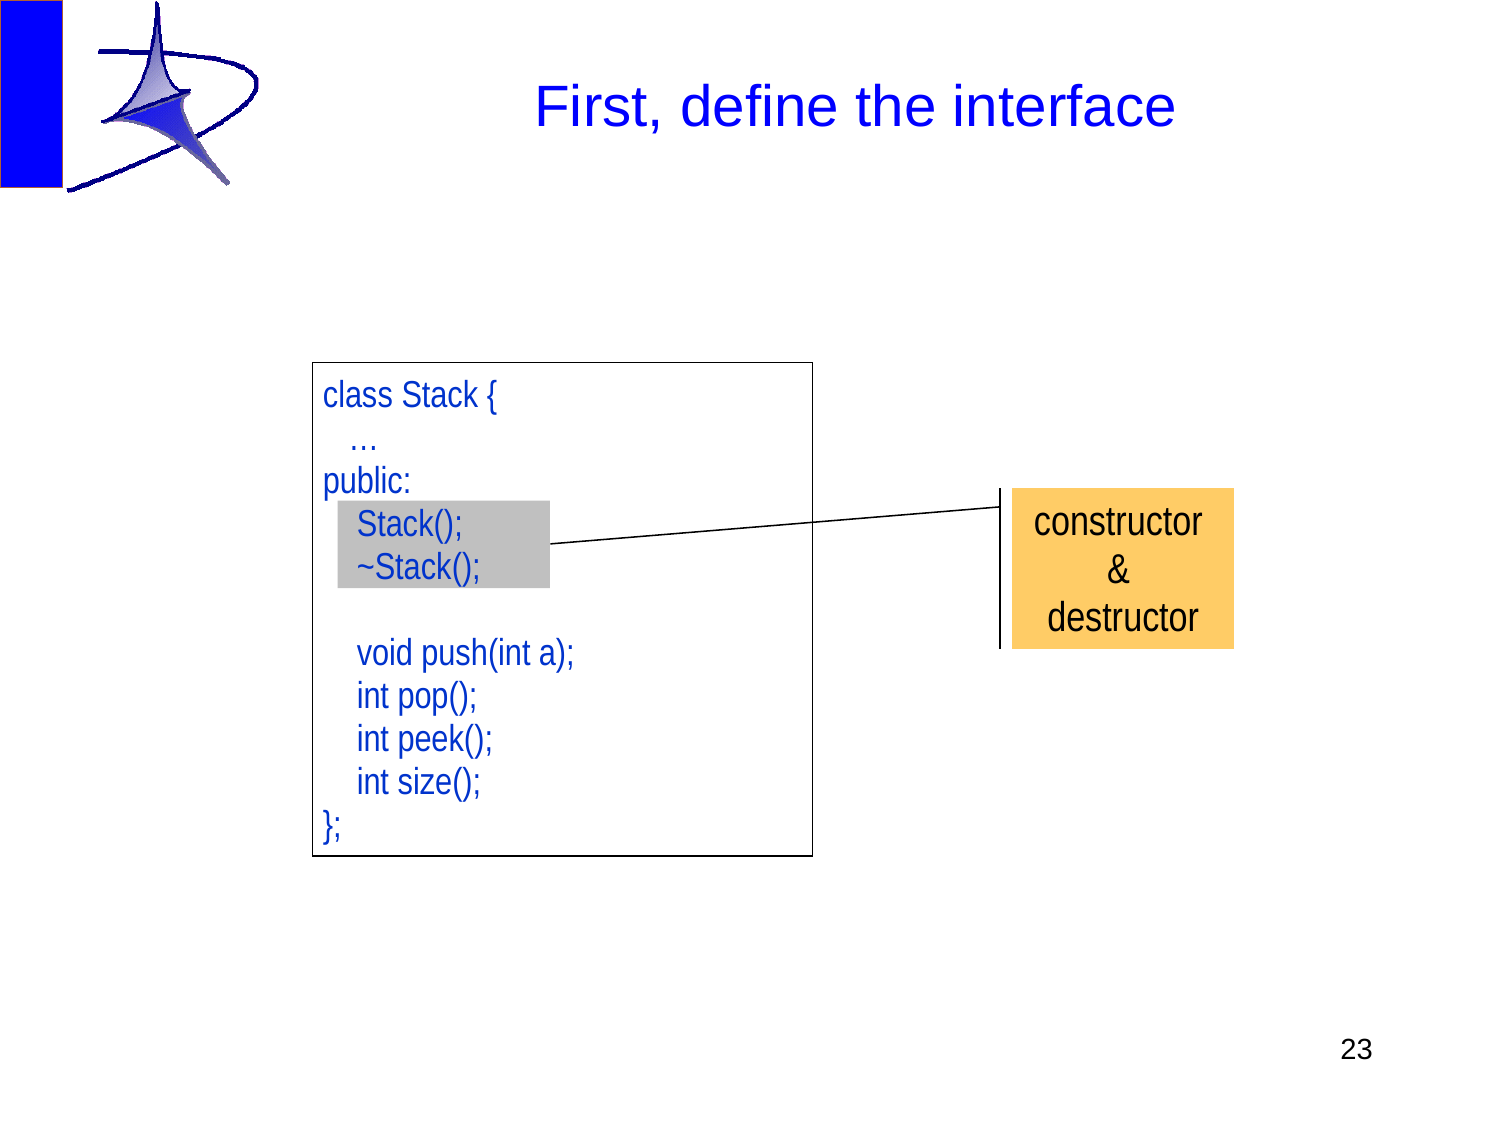

# First, define the interface
class Stack {
 …
public:
 Stack();
 ~Stack();
 void push(int a);
 int pop();
 int peek();
 int size();
};
constructor
&
destructor
23